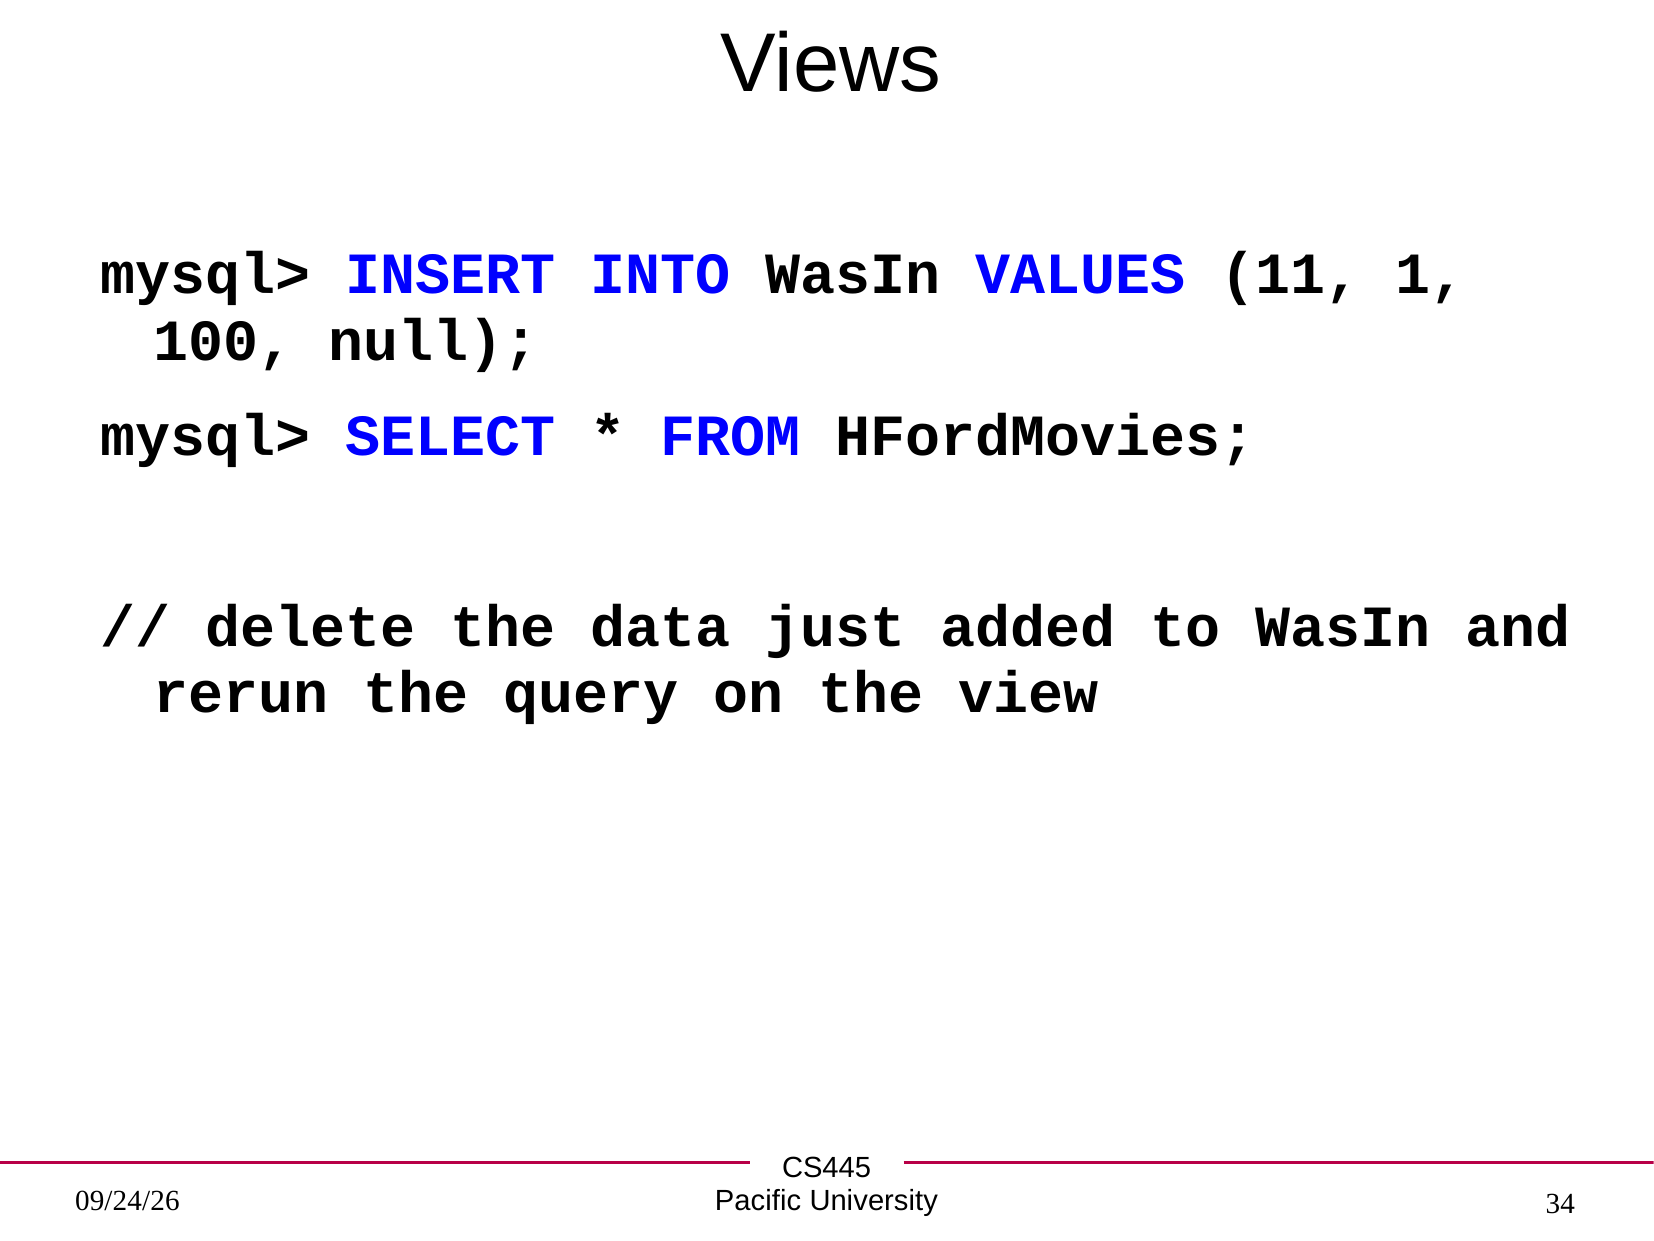

# Views
mysql> INSERT INTO WasIn VALUES (11, 1, 100, null);
mysql> SELECT * FROM HFordMovies;
// delete the data just added to WasIn and rerun the query on the view